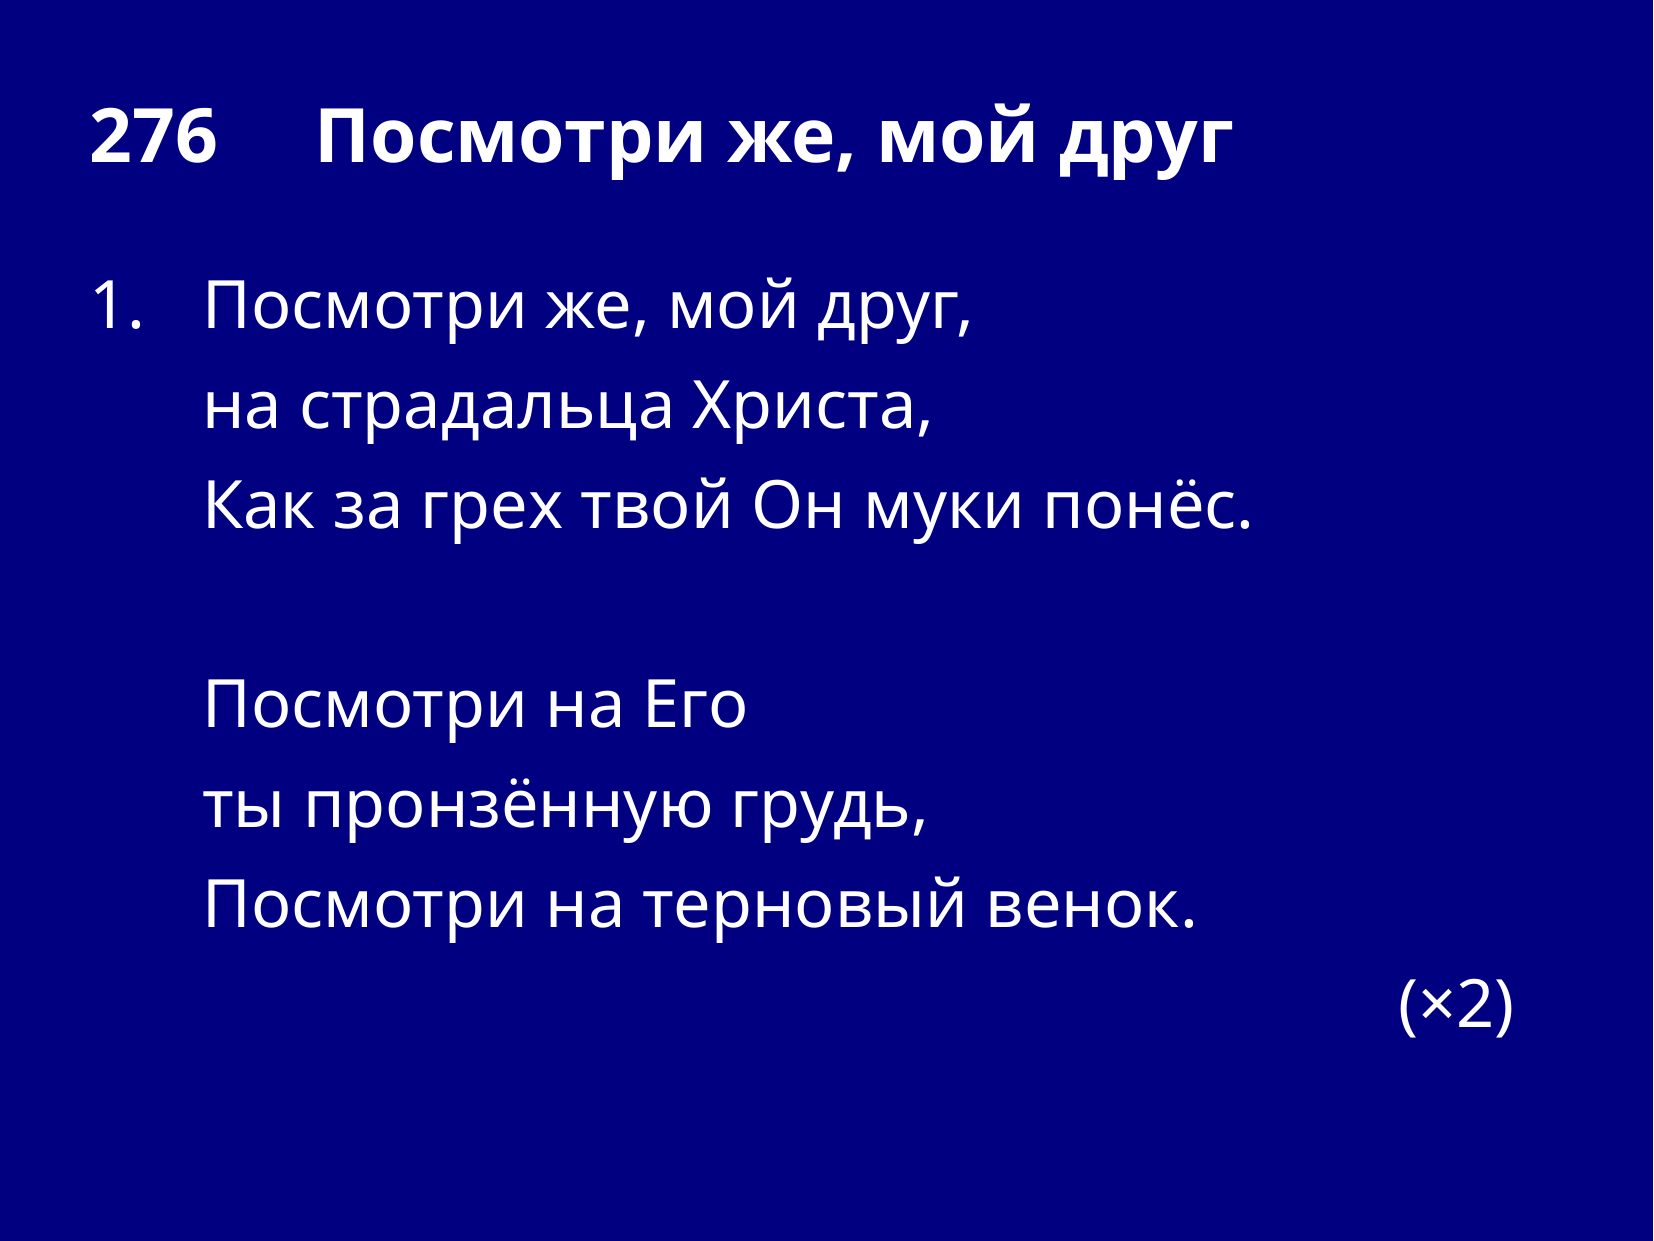

276	Посмотри же, мой друг
1.	Посмотри же, мой друг,
	на страдальца Христа,
	Как за грех твой Он муки понёс.
	Посмотри на Его
	ты пронзённую грудь,
	Посмотри на терновый венок.
			(×2)